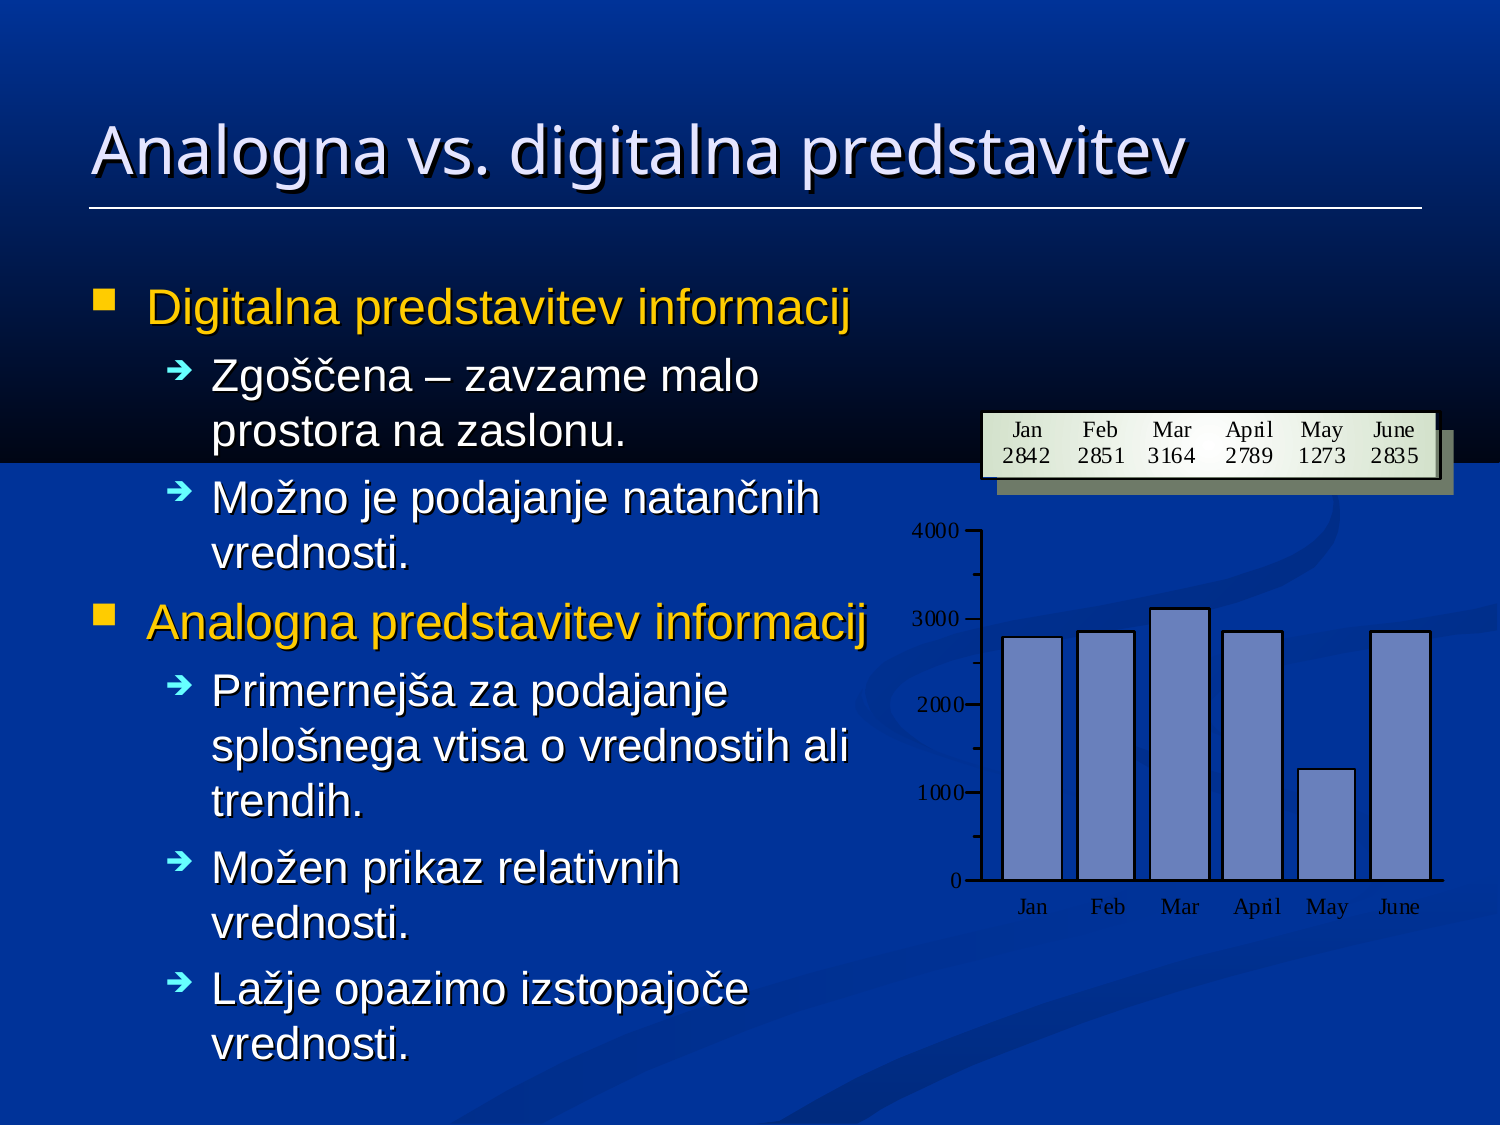

Analogna vs. digitalna predstavitev
# Digitalna predstavitev informacij
Zgoščena – zavzame malo prostora na zaslonu.
Možno je podajanje natančnih vrednosti.
Analogna predstavitev informacij
Primernejša za podajanje splošnega vtisa o vrednostih ali trendih.
Možen prikaz relativnih vrednosti.
Lažje opazimo izstopajoče vrednosti.